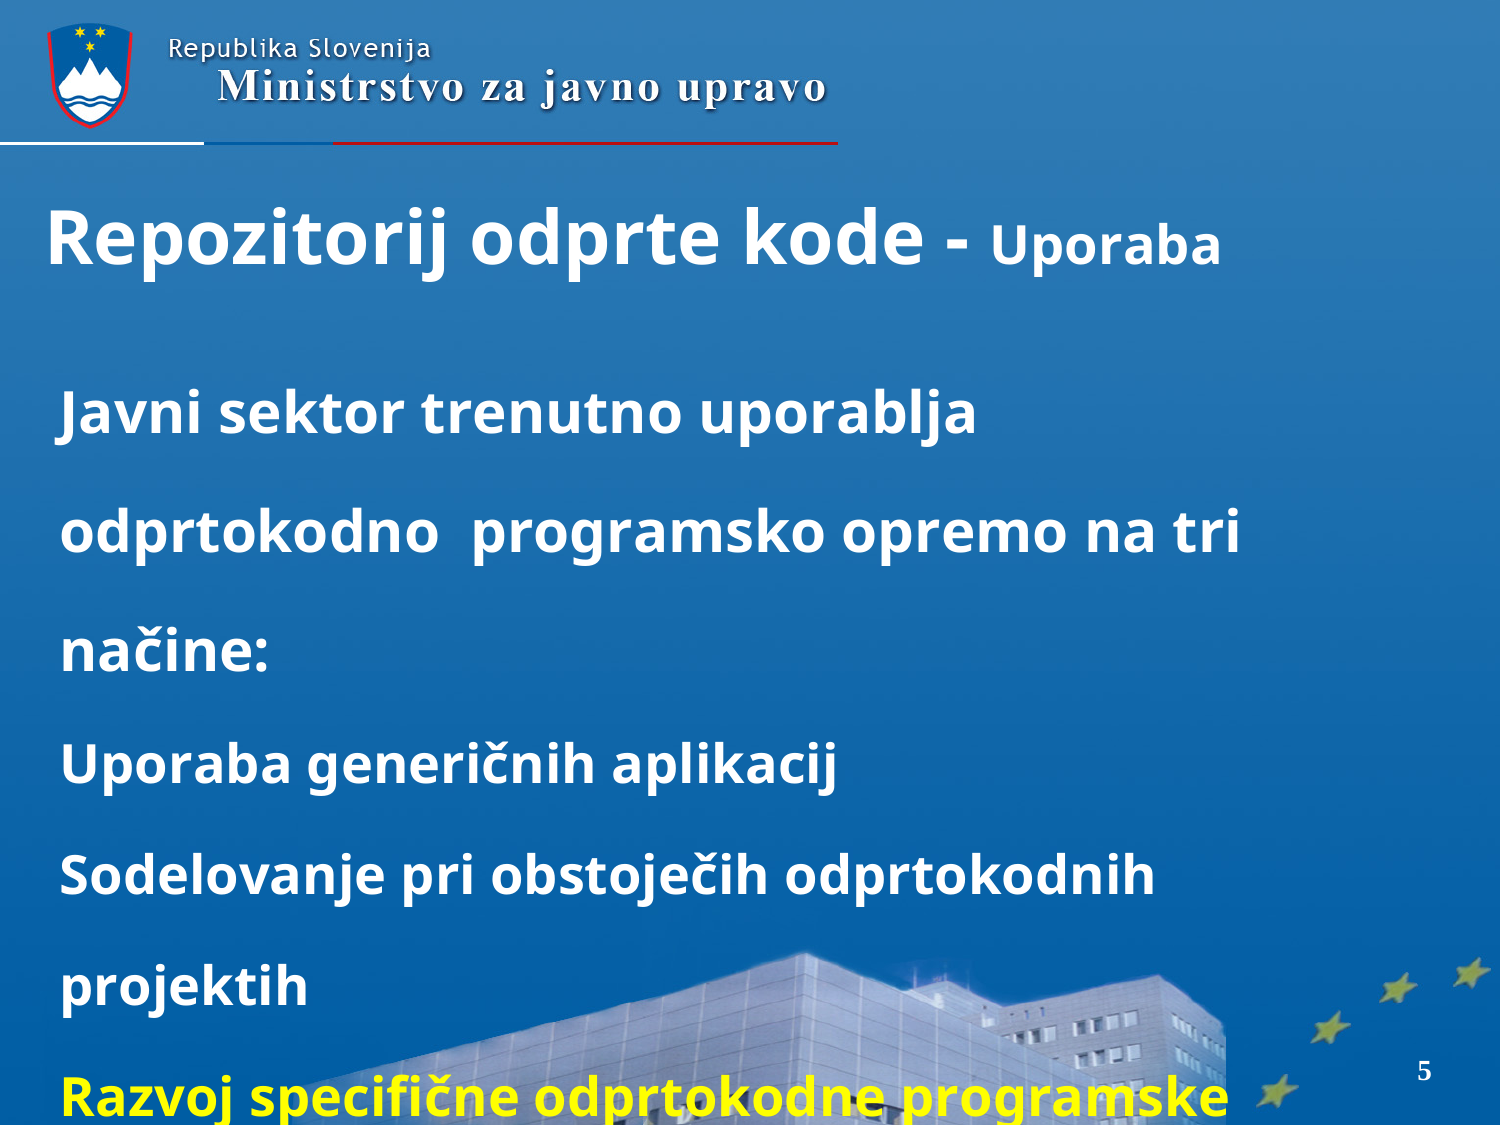

# Repozitorij odprte kode - Uporaba
Javni sektor trenutno uporablja odprtokodno programsko opremo na tri načine:
Uporaba generičnih aplikacij
Sodelovanje pri obstoječih odprtokodnih projektih
Razvoj specifične odprtokodne programske opreme
5